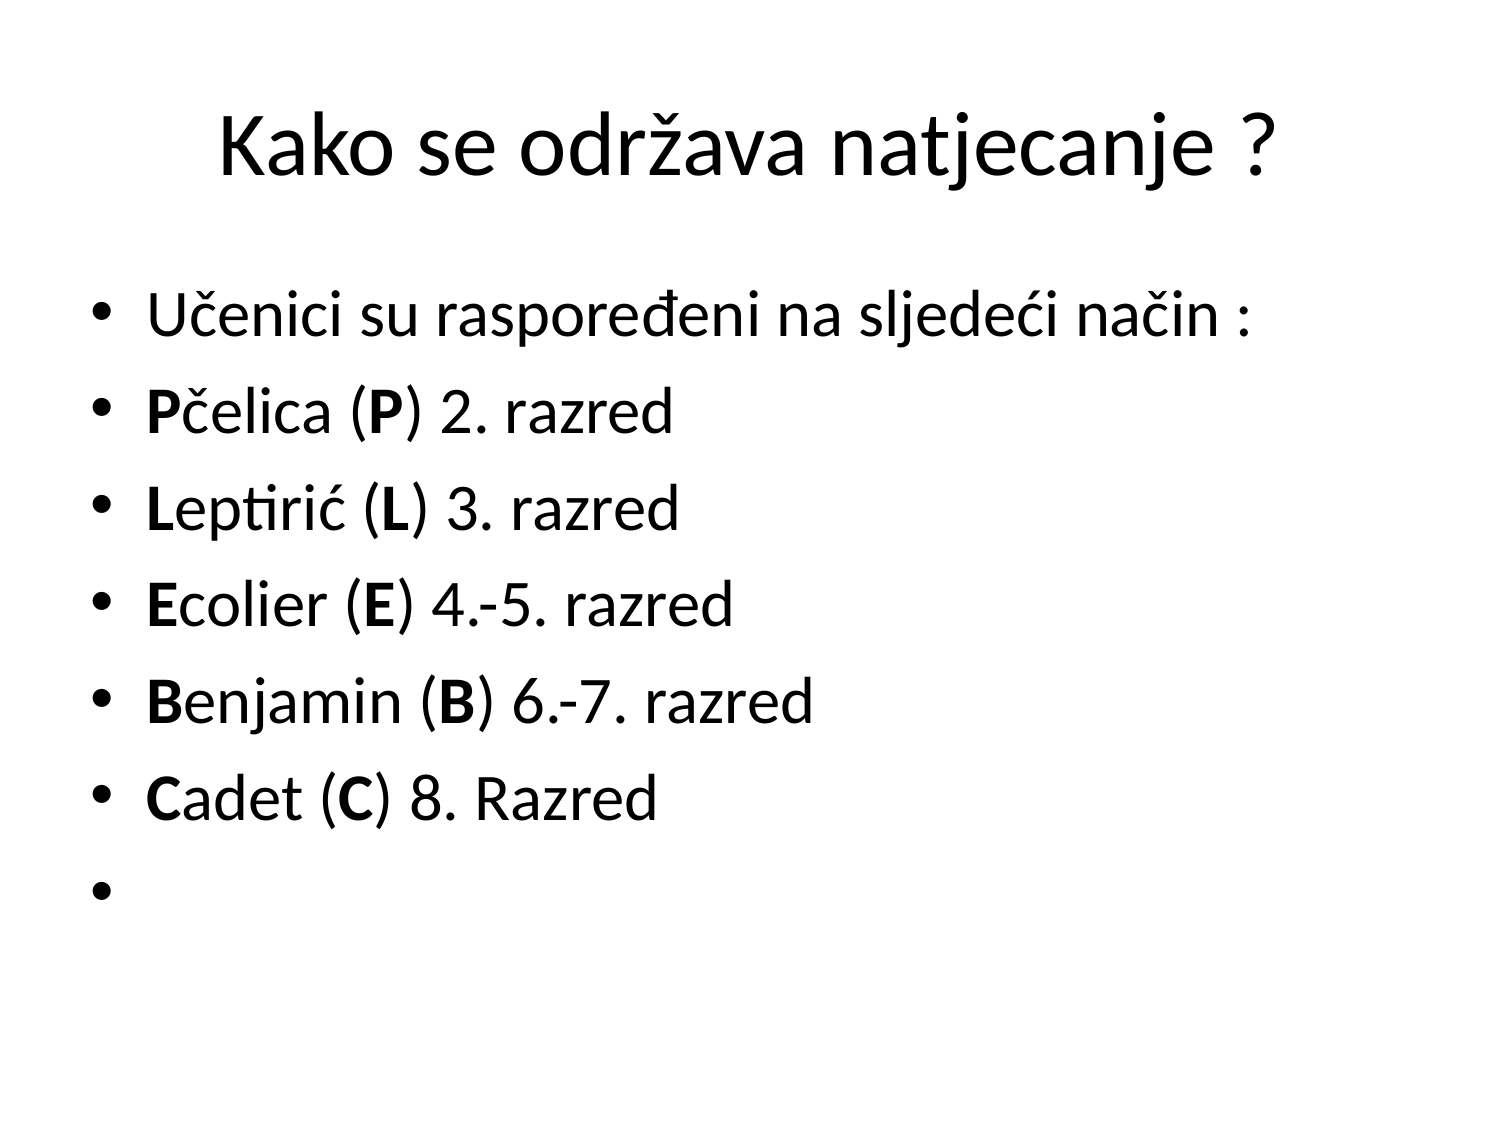

# Kako se održava natjecanje ?
Učenici su raspoređeni na sljedeći način :
Pčelica (P) 2. razred
Leptirić (L) 3. razred
Ecolier (E) 4.-5. razred
Benjamin (B) 6.-7. razred
Cadet (C) 8. Razred